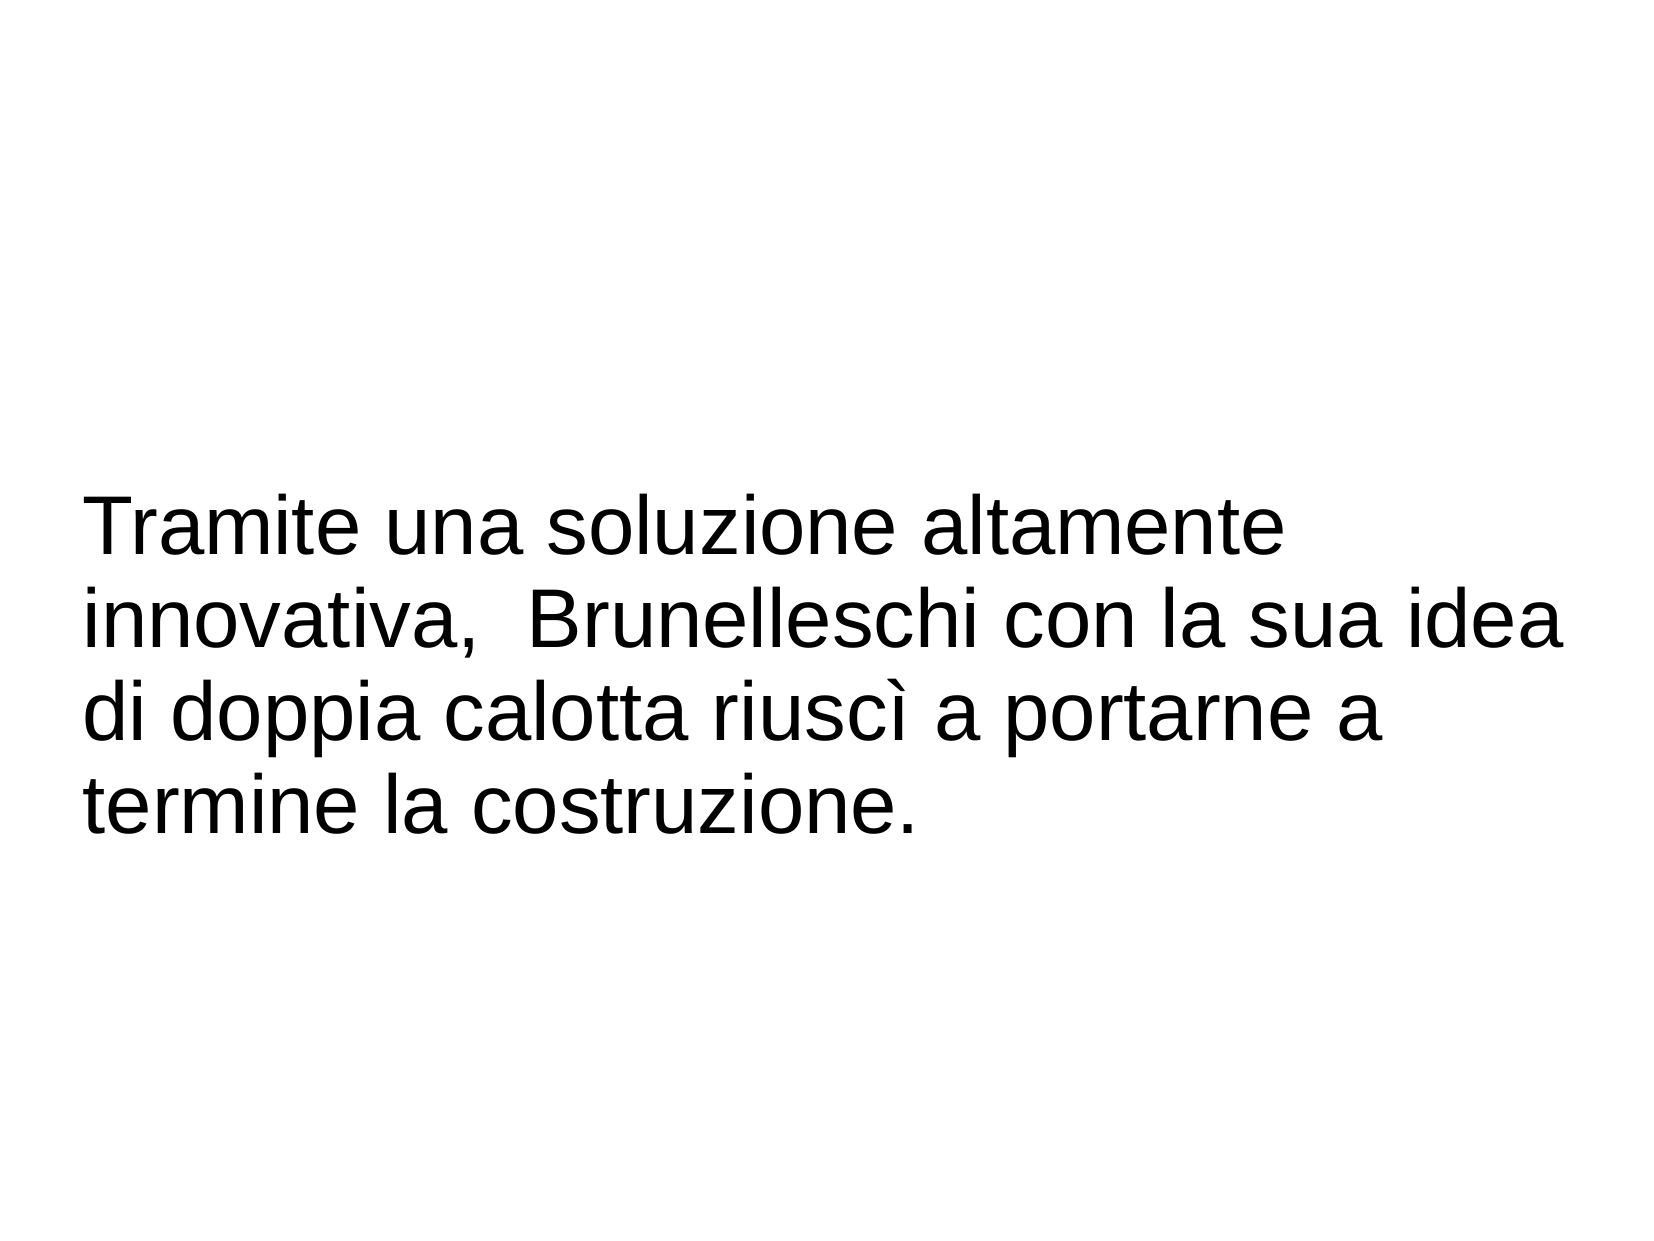

#
Tramite una soluzione altamente innovativa, Brunelleschi con la sua idea di doppia calotta riuscì a portarne a termine la costruzione.